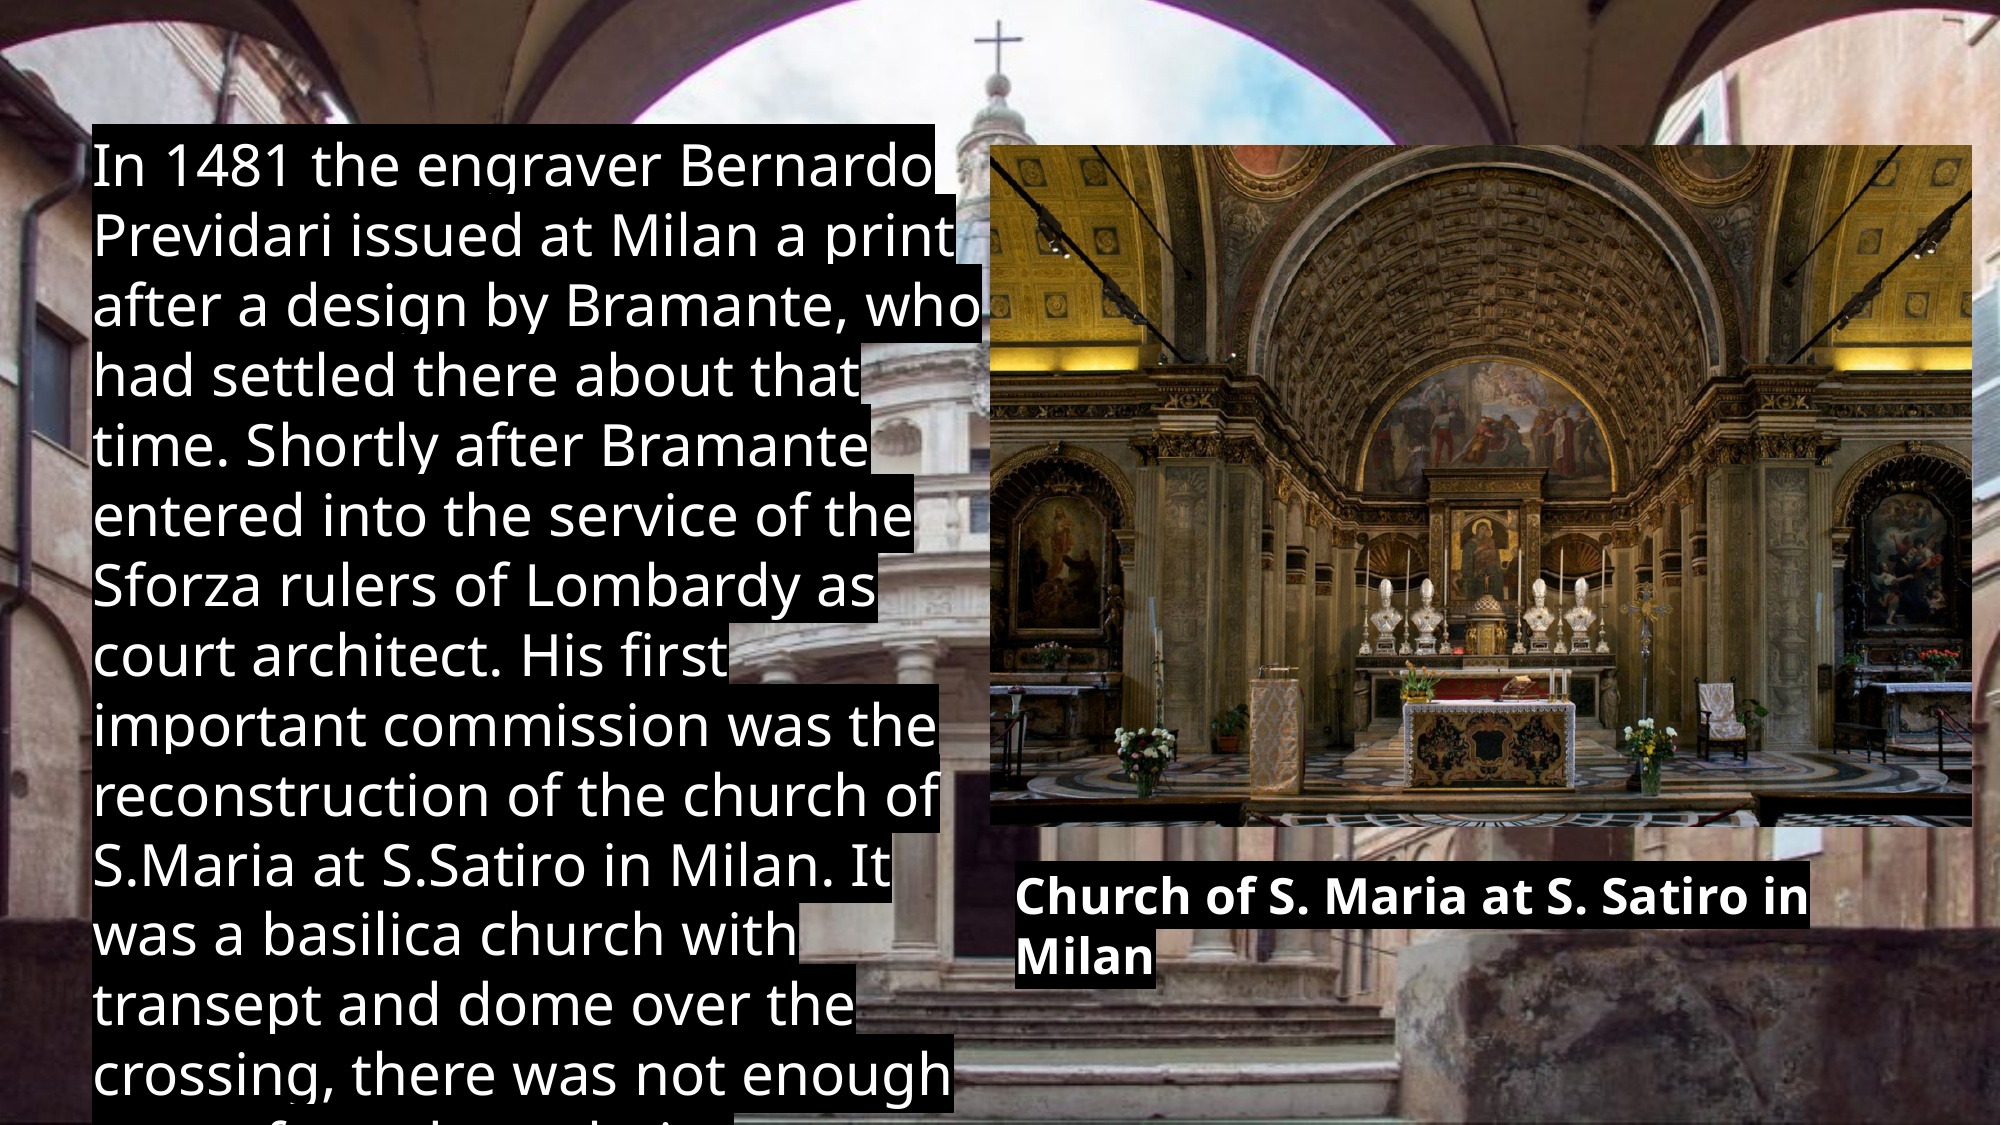

#
In 1481 the engraver Bernardo Previdari issued at Milan a print after a design by Bramante, who had settled there about that time. Shortly after Bramante entered into the service of the Sforza rulers of Lombardy as court architect. His first important commission was the reconstruction of the church of S.Maria at S.Satiro in Milan. It was a basilica church with transept and dome over the crossing, there was not enough space for a deep choir.
Church of S. Maria at S. Satiro in Milan